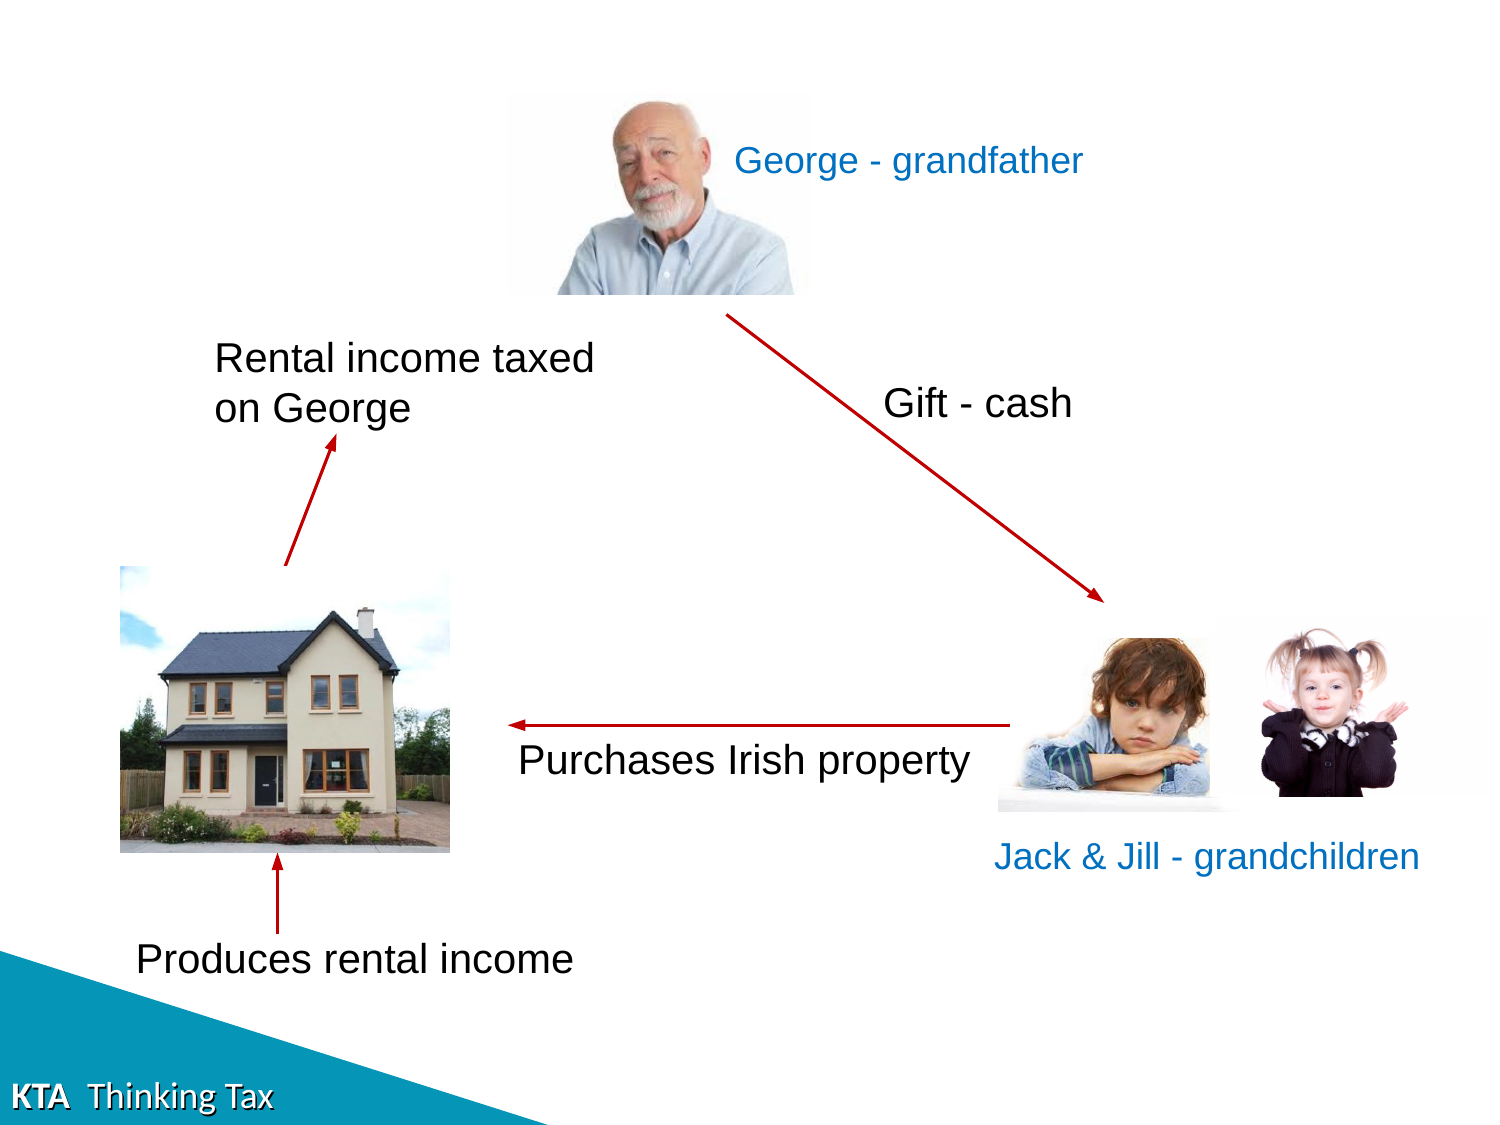

George - grandfather
Rental income taxed on George
Gift - cash
Purchases Irish property
Jack & Jill - grandchildren
Produces rental income